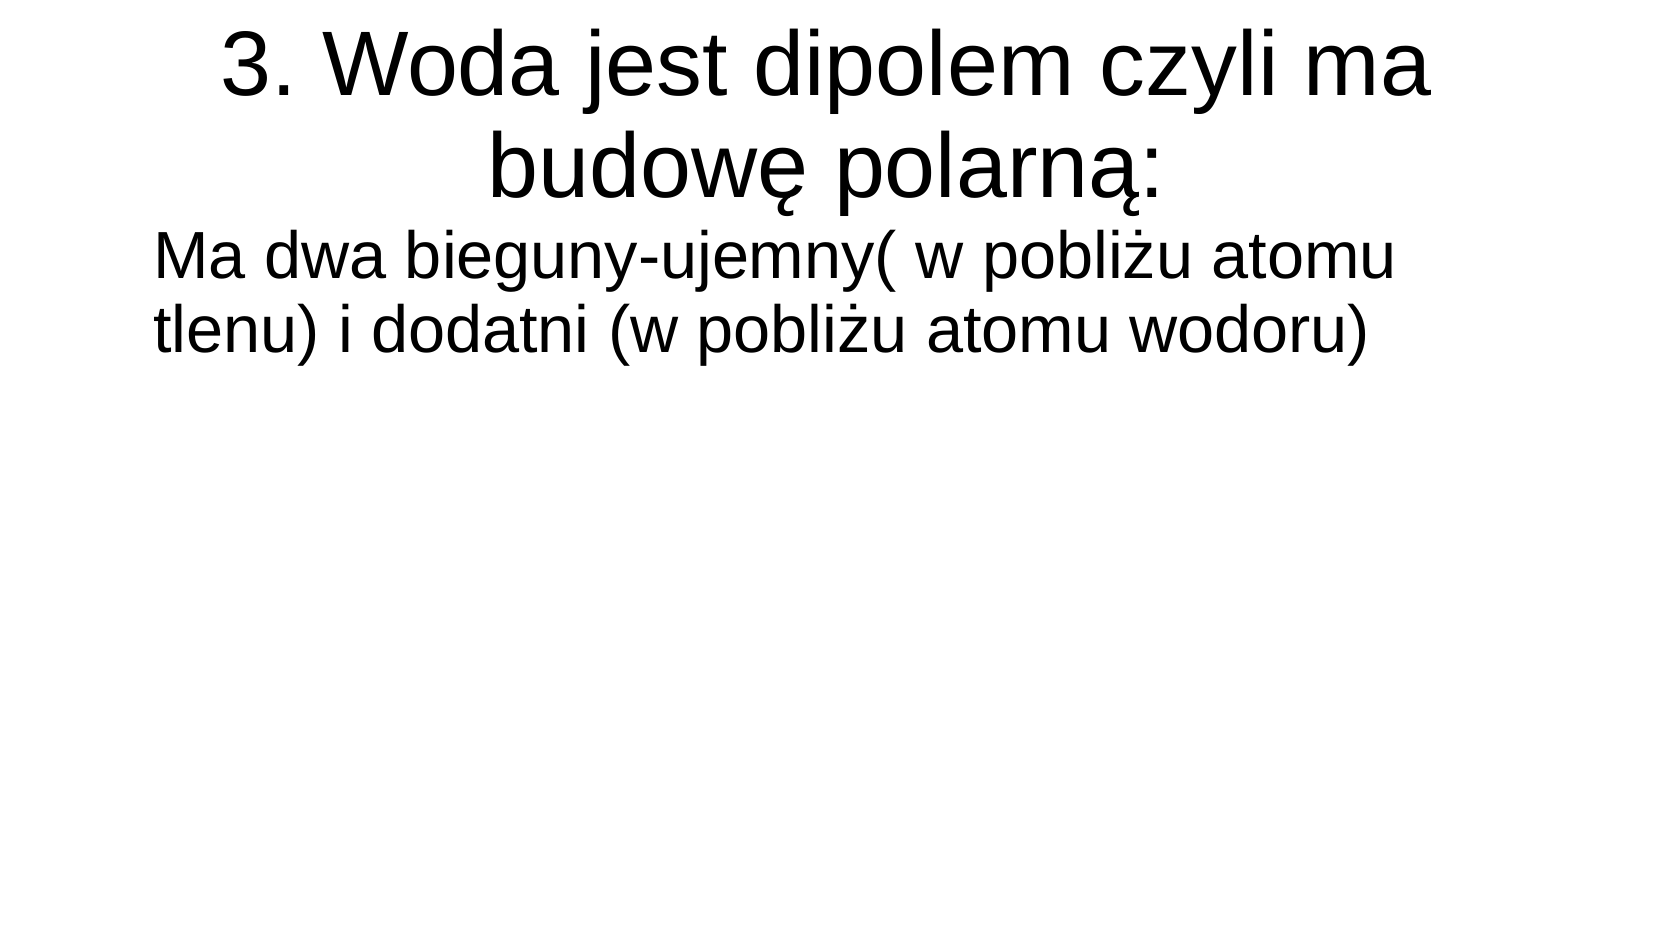

# 3. Woda jest dipolem czyli ma budowę polarną:
Ma dwa bieguny-ujemny( w pobliżu atomu tlenu) i dodatni (w pobliżu atomu wodoru)